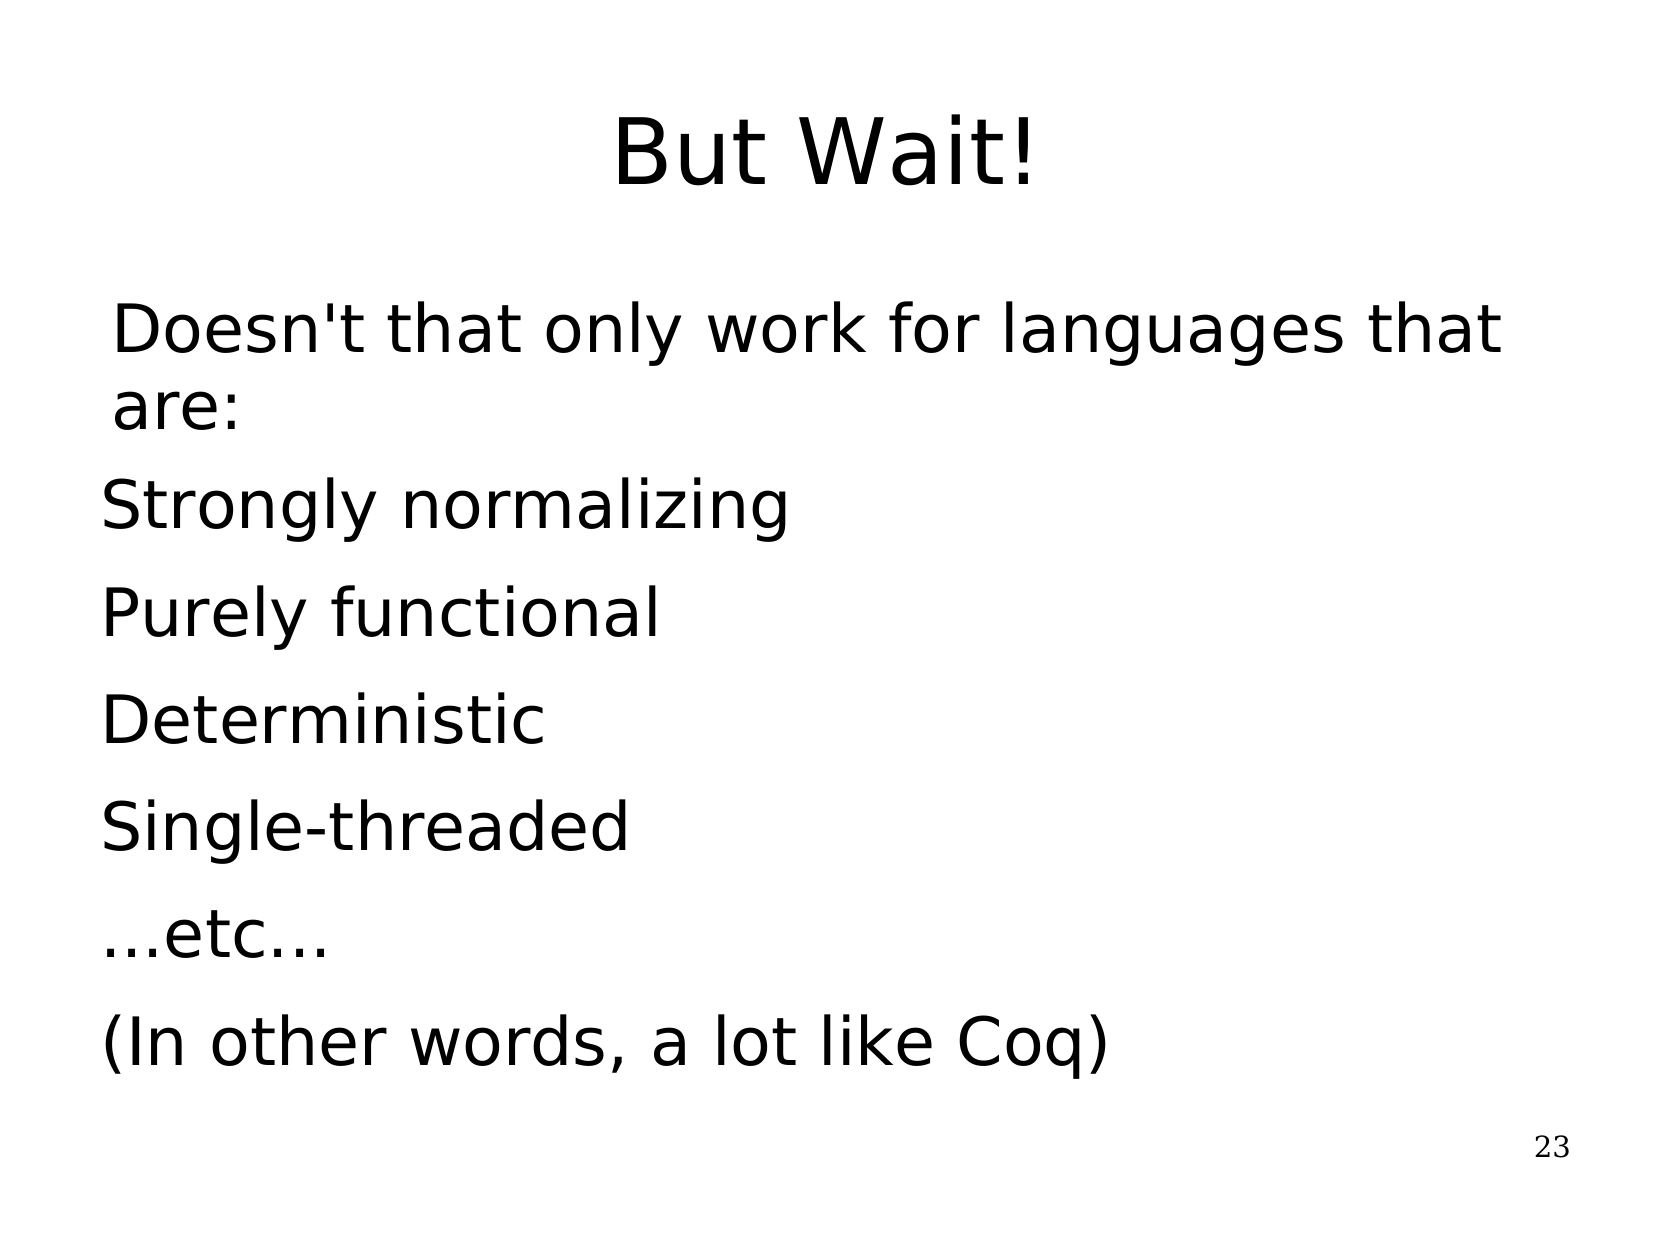

# But Wait!
Doesn't that only work for languages that are:
Strongly normalizing
Purely functional
Deterministic
Single-threaded
...etc...
(In other words, a lot like Coq)
23